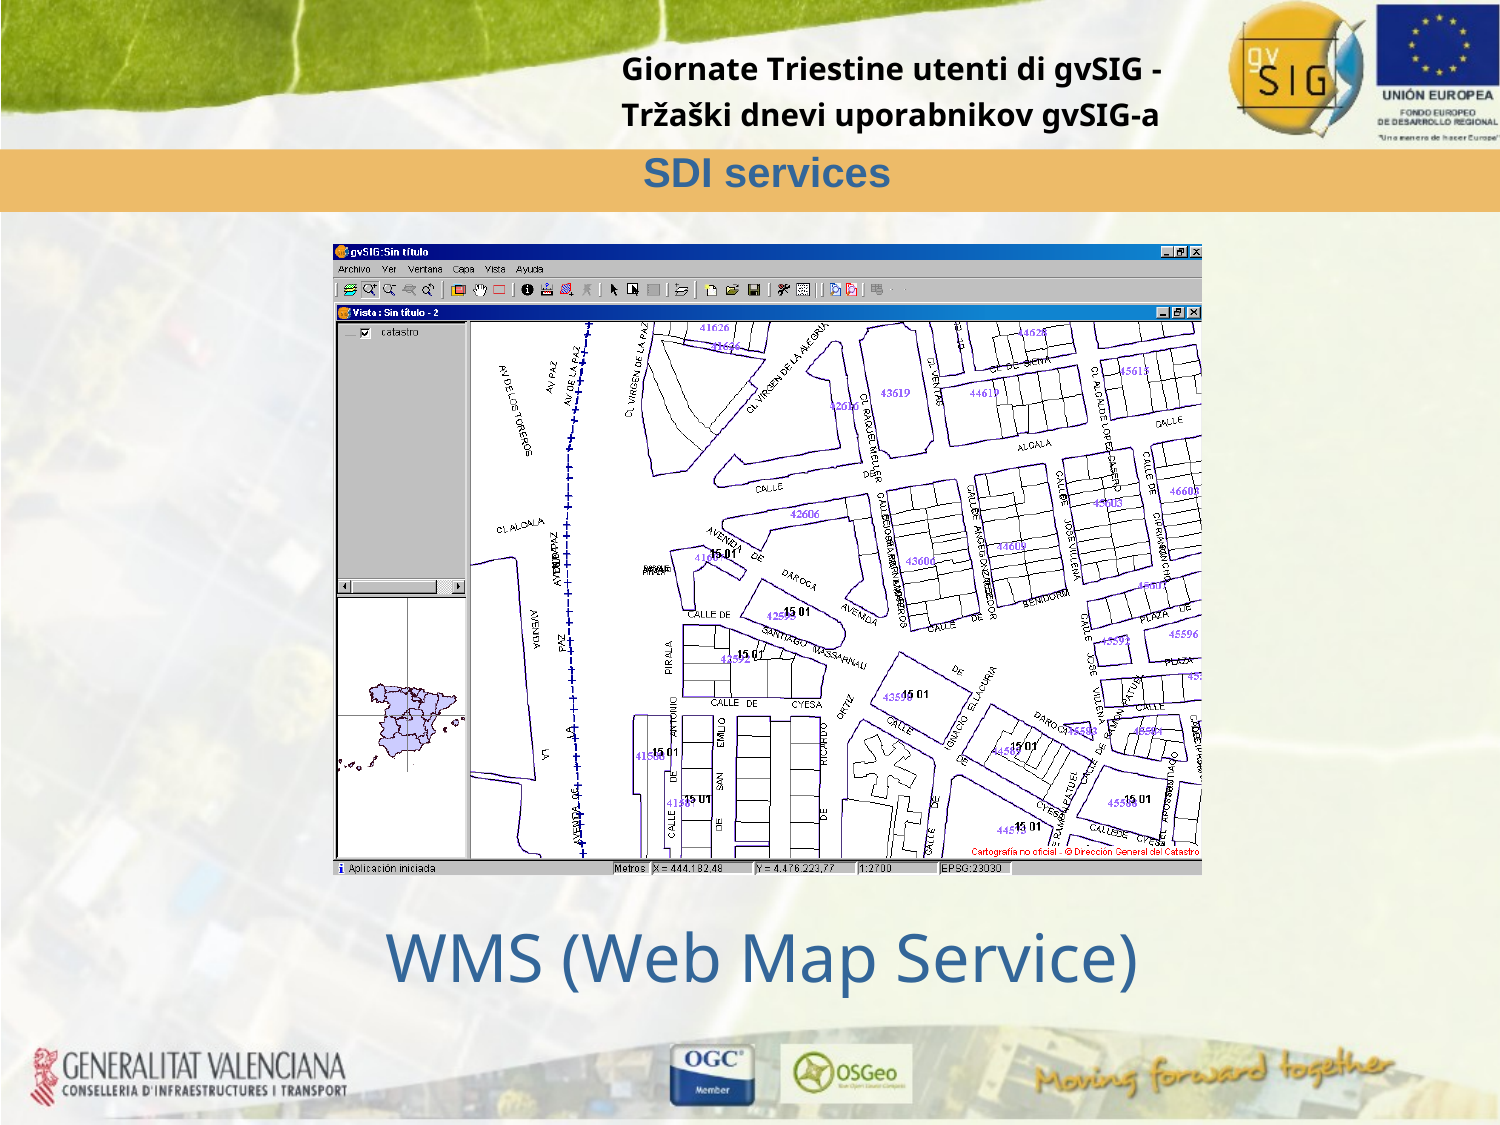

SDI services
# WMS (Web Map Service)